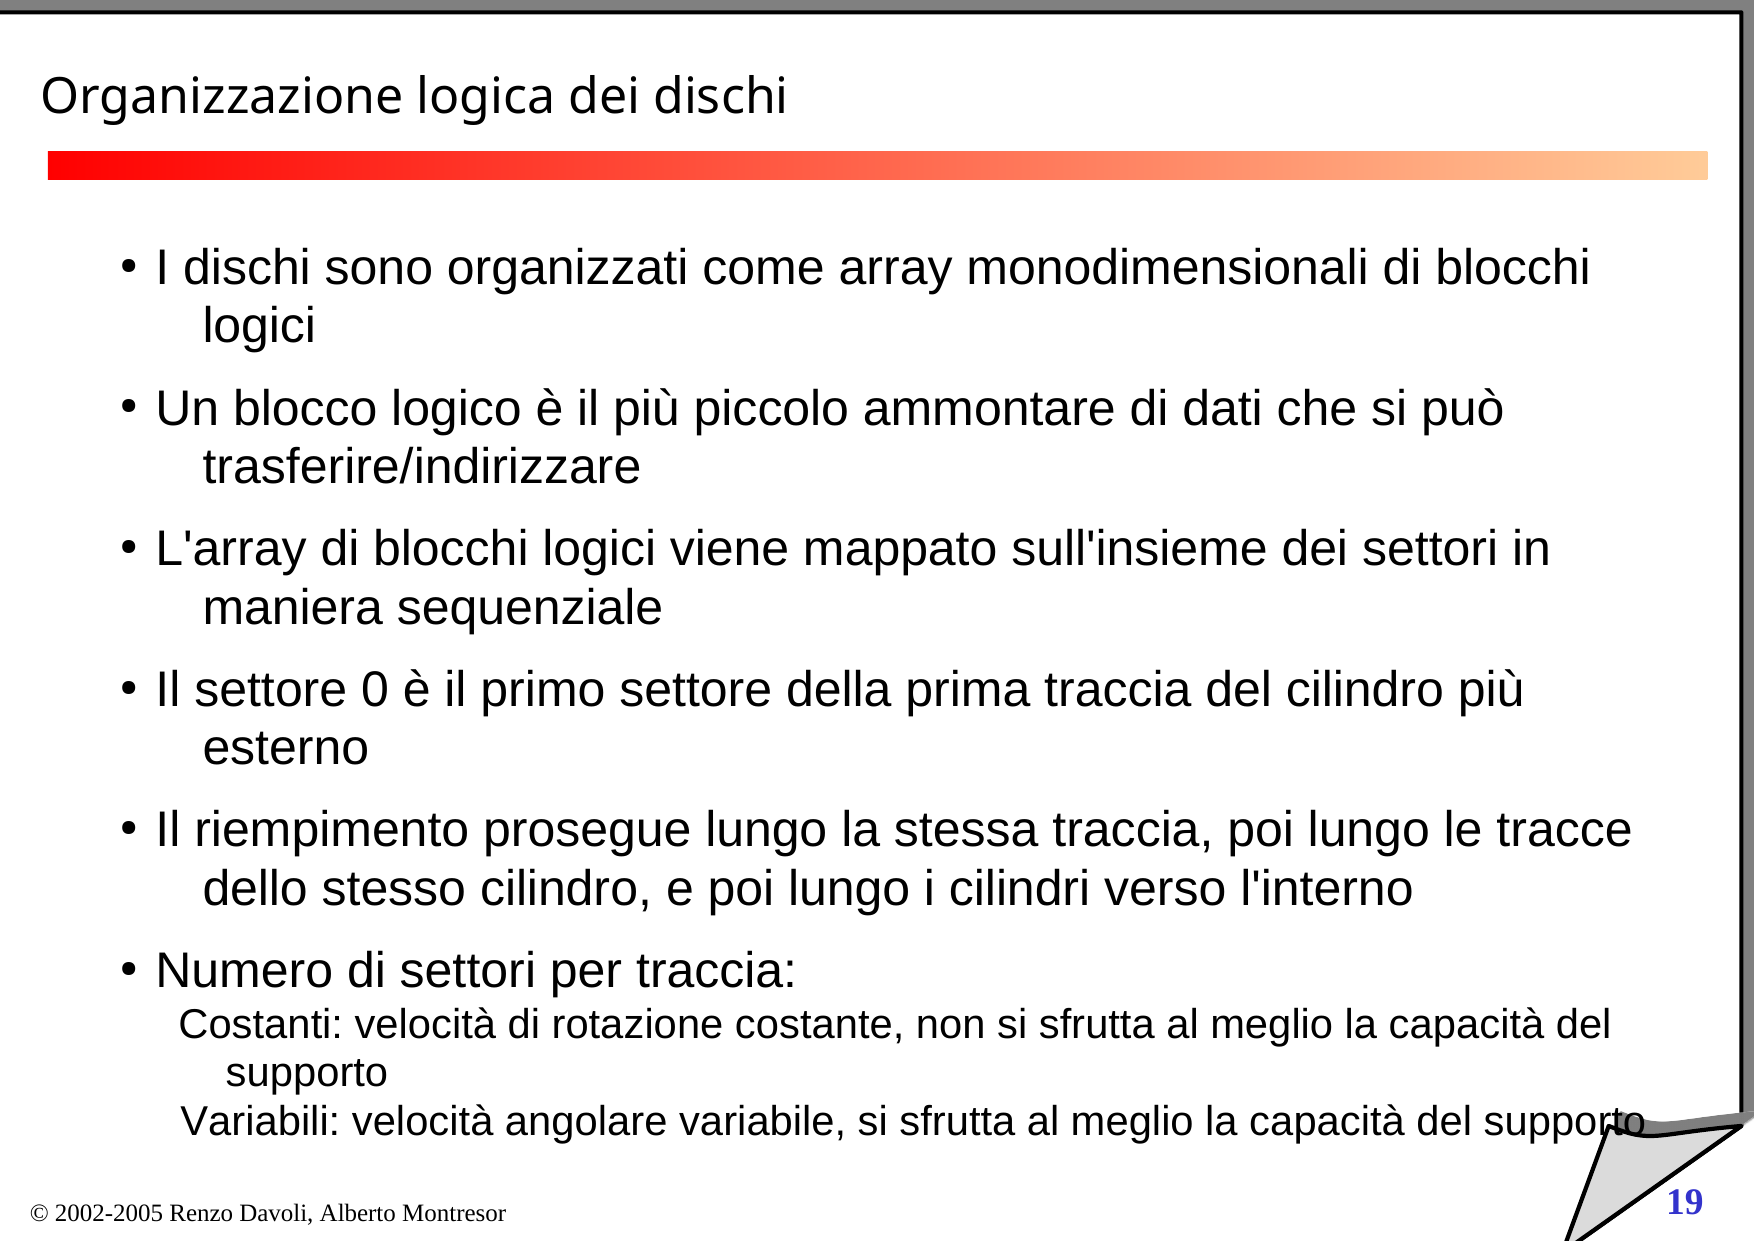

# Organizzazione logica dei dischi
I dischi sono organizzati come array monodimensionali di blocchi logici
Un blocco logico è il più piccolo ammontare di dati che si può trasferire/indirizzare
L'array di blocchi logici viene mappato sull'insieme dei settori in maniera sequenziale
Il settore 0 è il primo settore della prima traccia del cilindro più esterno
Il riempimento prosegue lungo la stessa traccia, poi lungo le tracce dello stesso cilindro, e poi lungo i cilindri verso l'interno
Numero di settori per traccia:
Costanti: velocità di rotazione costante, non si sfrutta al meglio la capacità del supporto
Variabili: velocità angolare variabile, si sfrutta al meglio la capacità del supporto